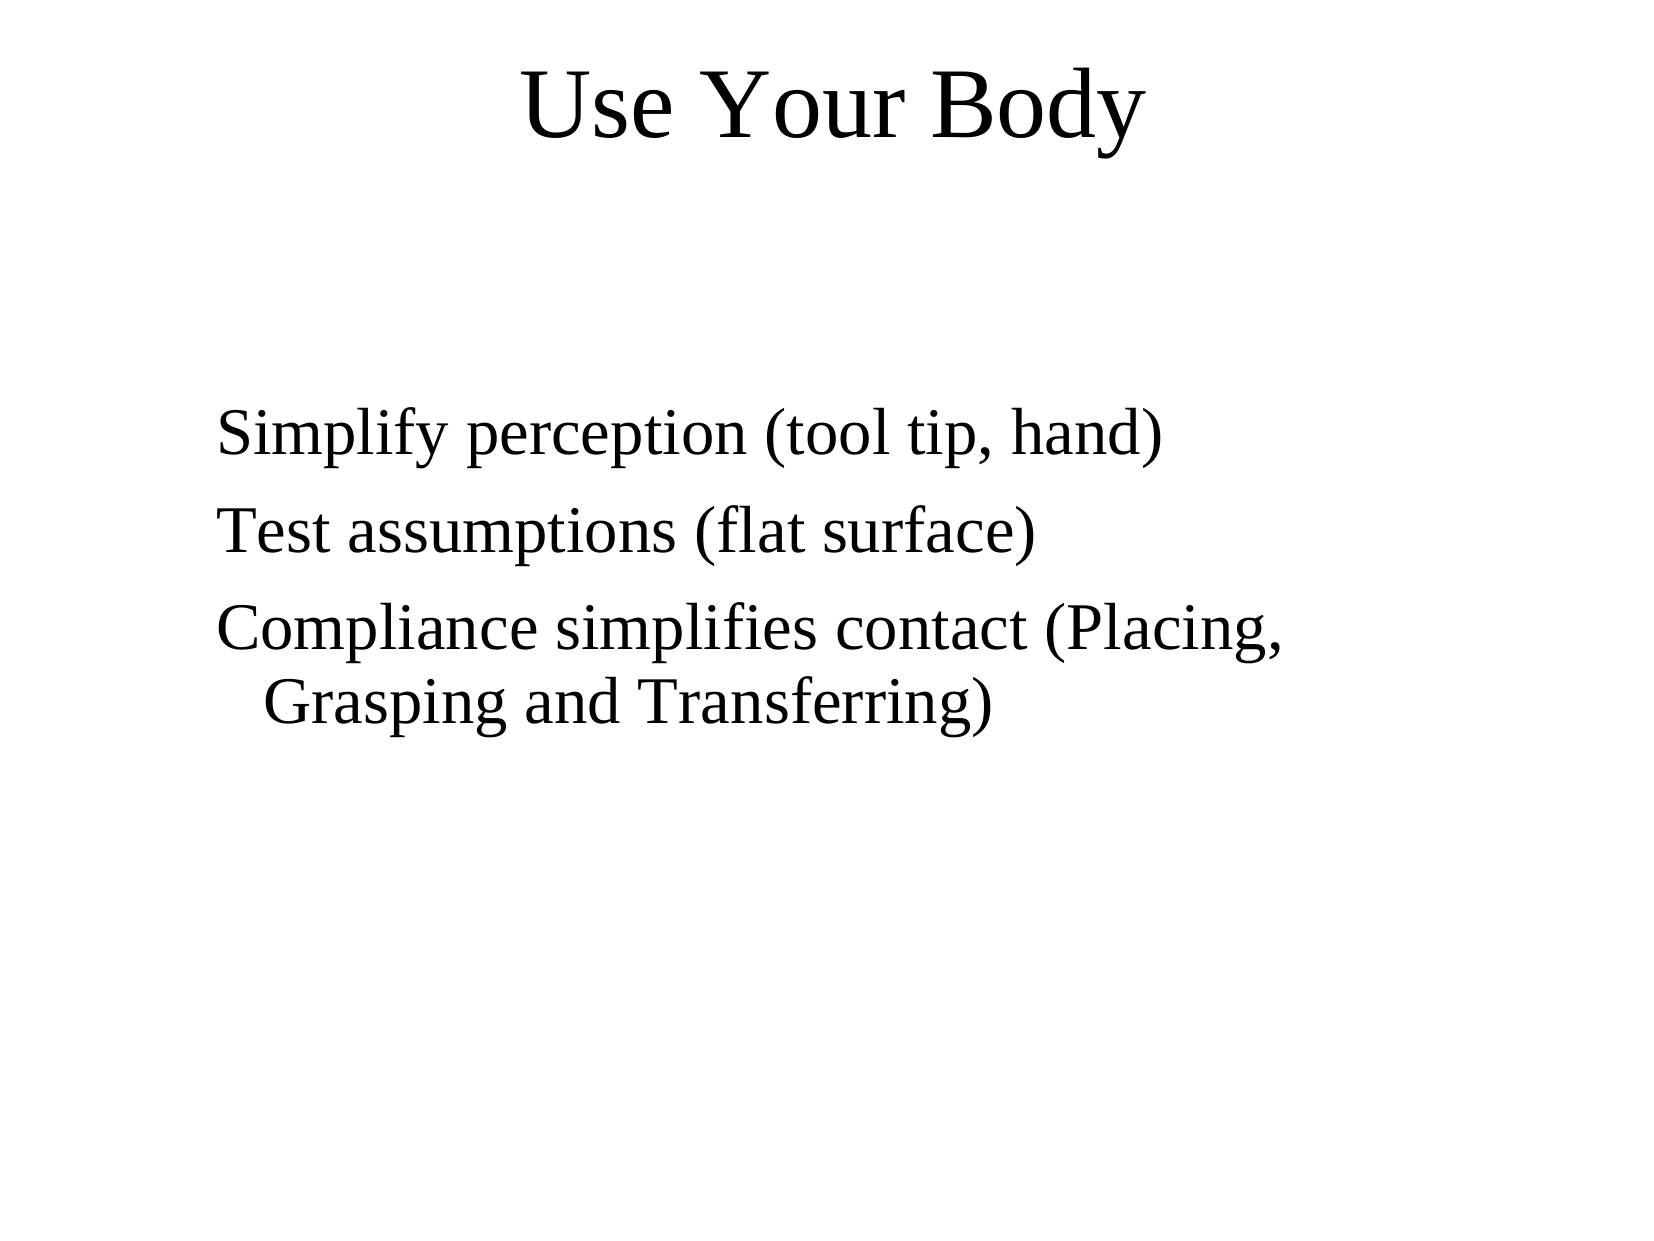

# Use Your Body
Simplify perception (tool tip, hand)
Test assumptions (flat surface)
Compliance simplifies contact (Placing, Grasping and Transferring)